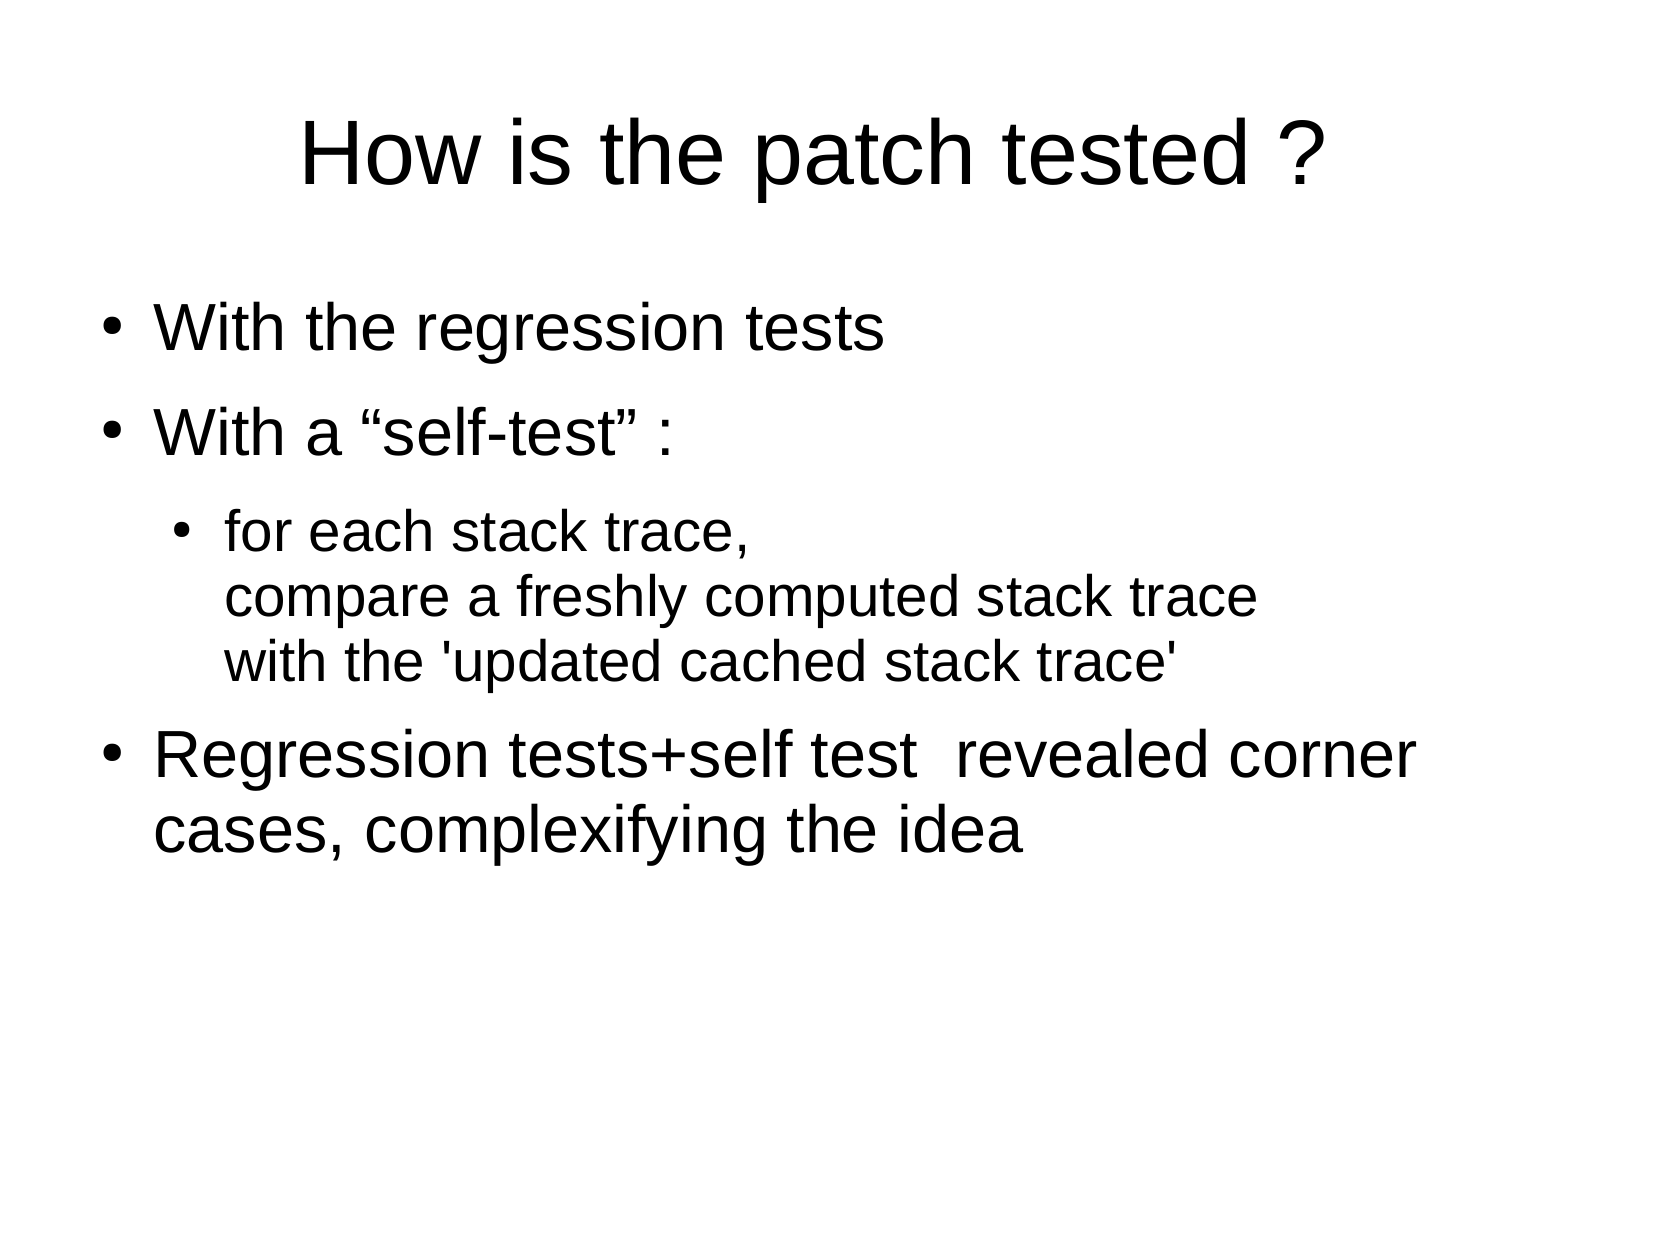

# How is the patch tested ?
With the regression tests
With a “self-test” :
for each stack trace,
compare a freshly computed stack trace
with the 'updated cached stack trace'
Regression tests+self test revealed corner cases, complexifying the idea